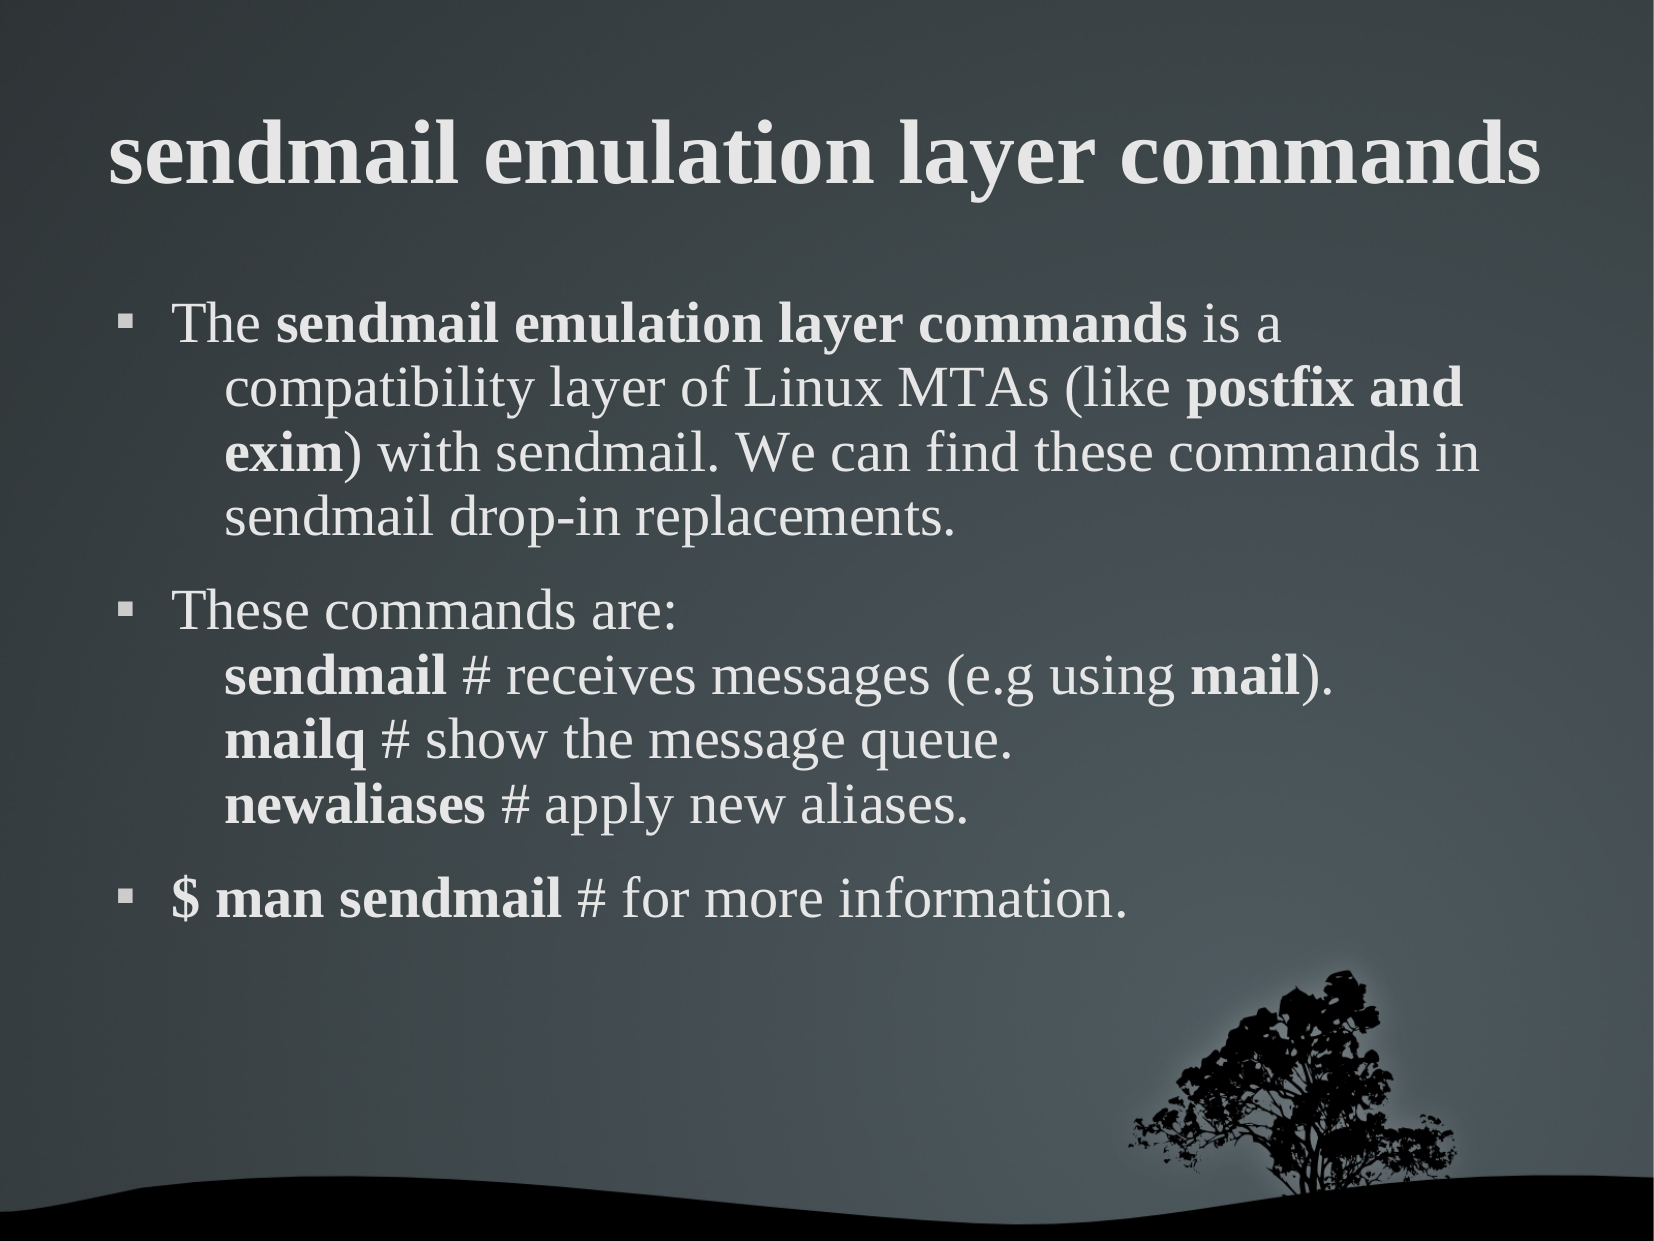

# sendmail emulation layer commands
The sendmail emulation layer commands is a compatibility layer of Linux MTAs (like postfix and exim) with sendmail. We can find these commands in sendmail drop-in replacements.
These commands are:
sendmail # receives messages (e.g using mail).
mailq # show the message queue.
newaliases # apply new aliases.
$ man sendmail # for more information.